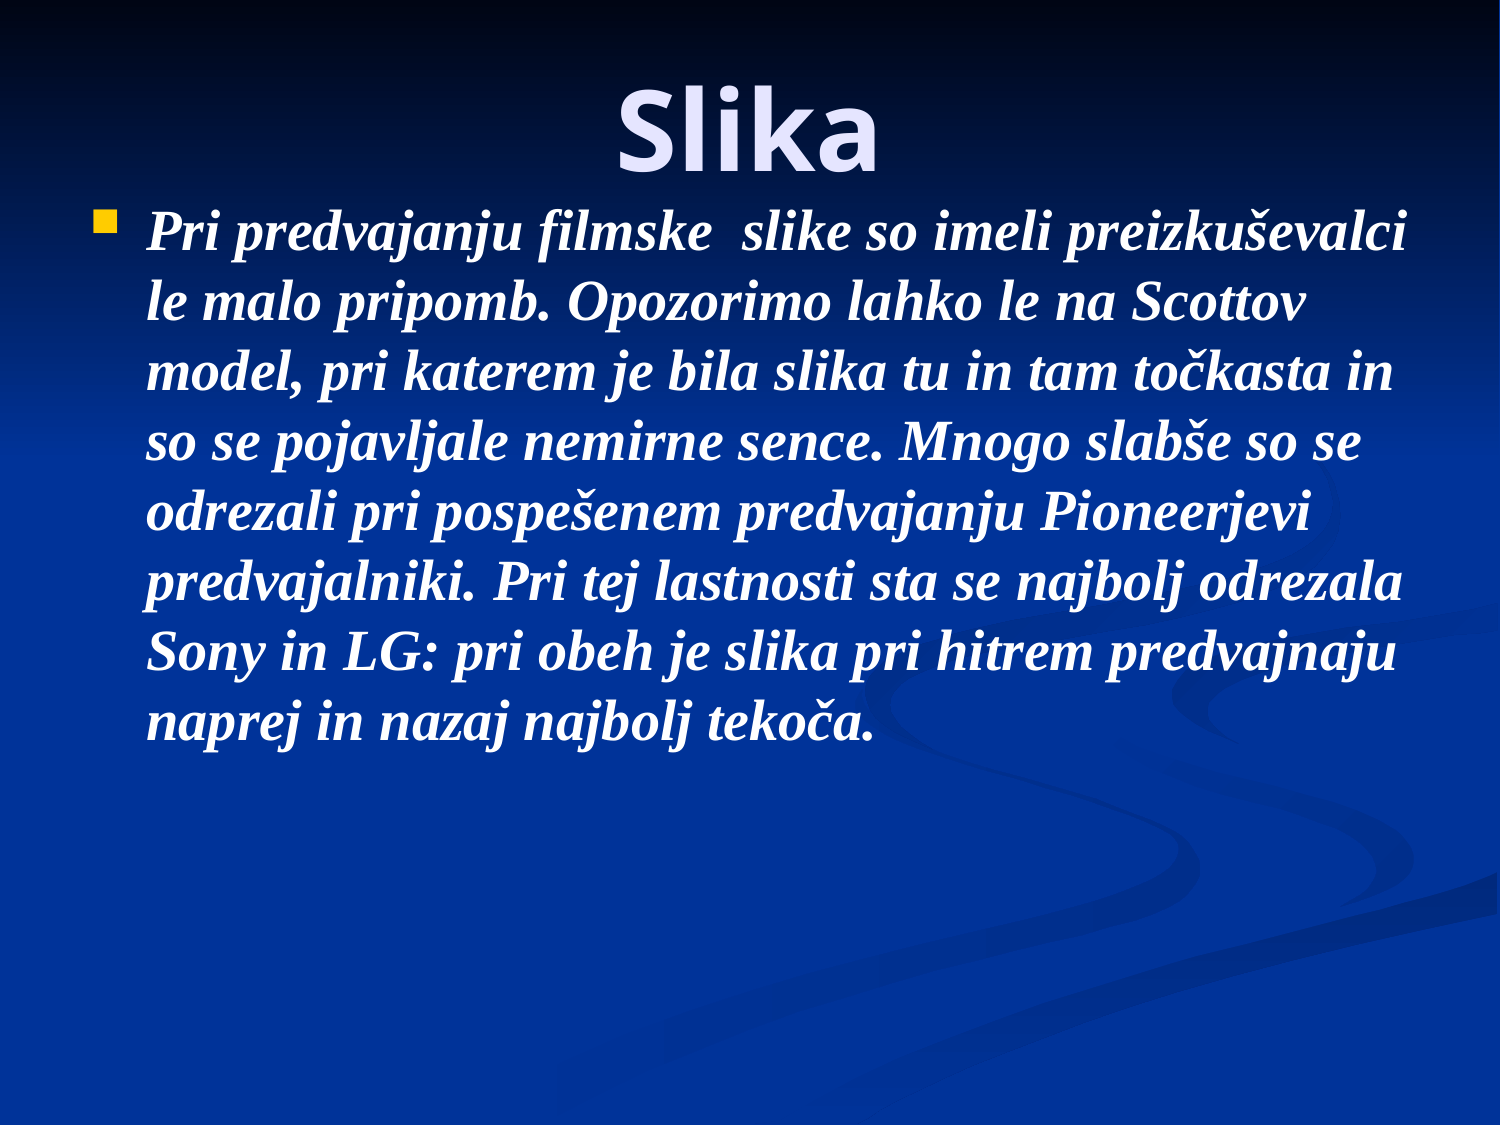

# Slika
Pri predvajanju filmske slike so imeli preizkuševalci le malo pripomb. Opozorimo lahko le na Scottov model, pri katerem je bila slika tu in tam točkasta in so se pojavljale nemirne sence. Mnogo slabše so se odrezali pri pospešenem predvajanju Pioneerjevi predvajalniki. Pri tej lastnosti sta se najbolj odrezala Sony in LG: pri obeh je slika pri hitrem predvajnaju naprej in nazaj najbolj tekoča.